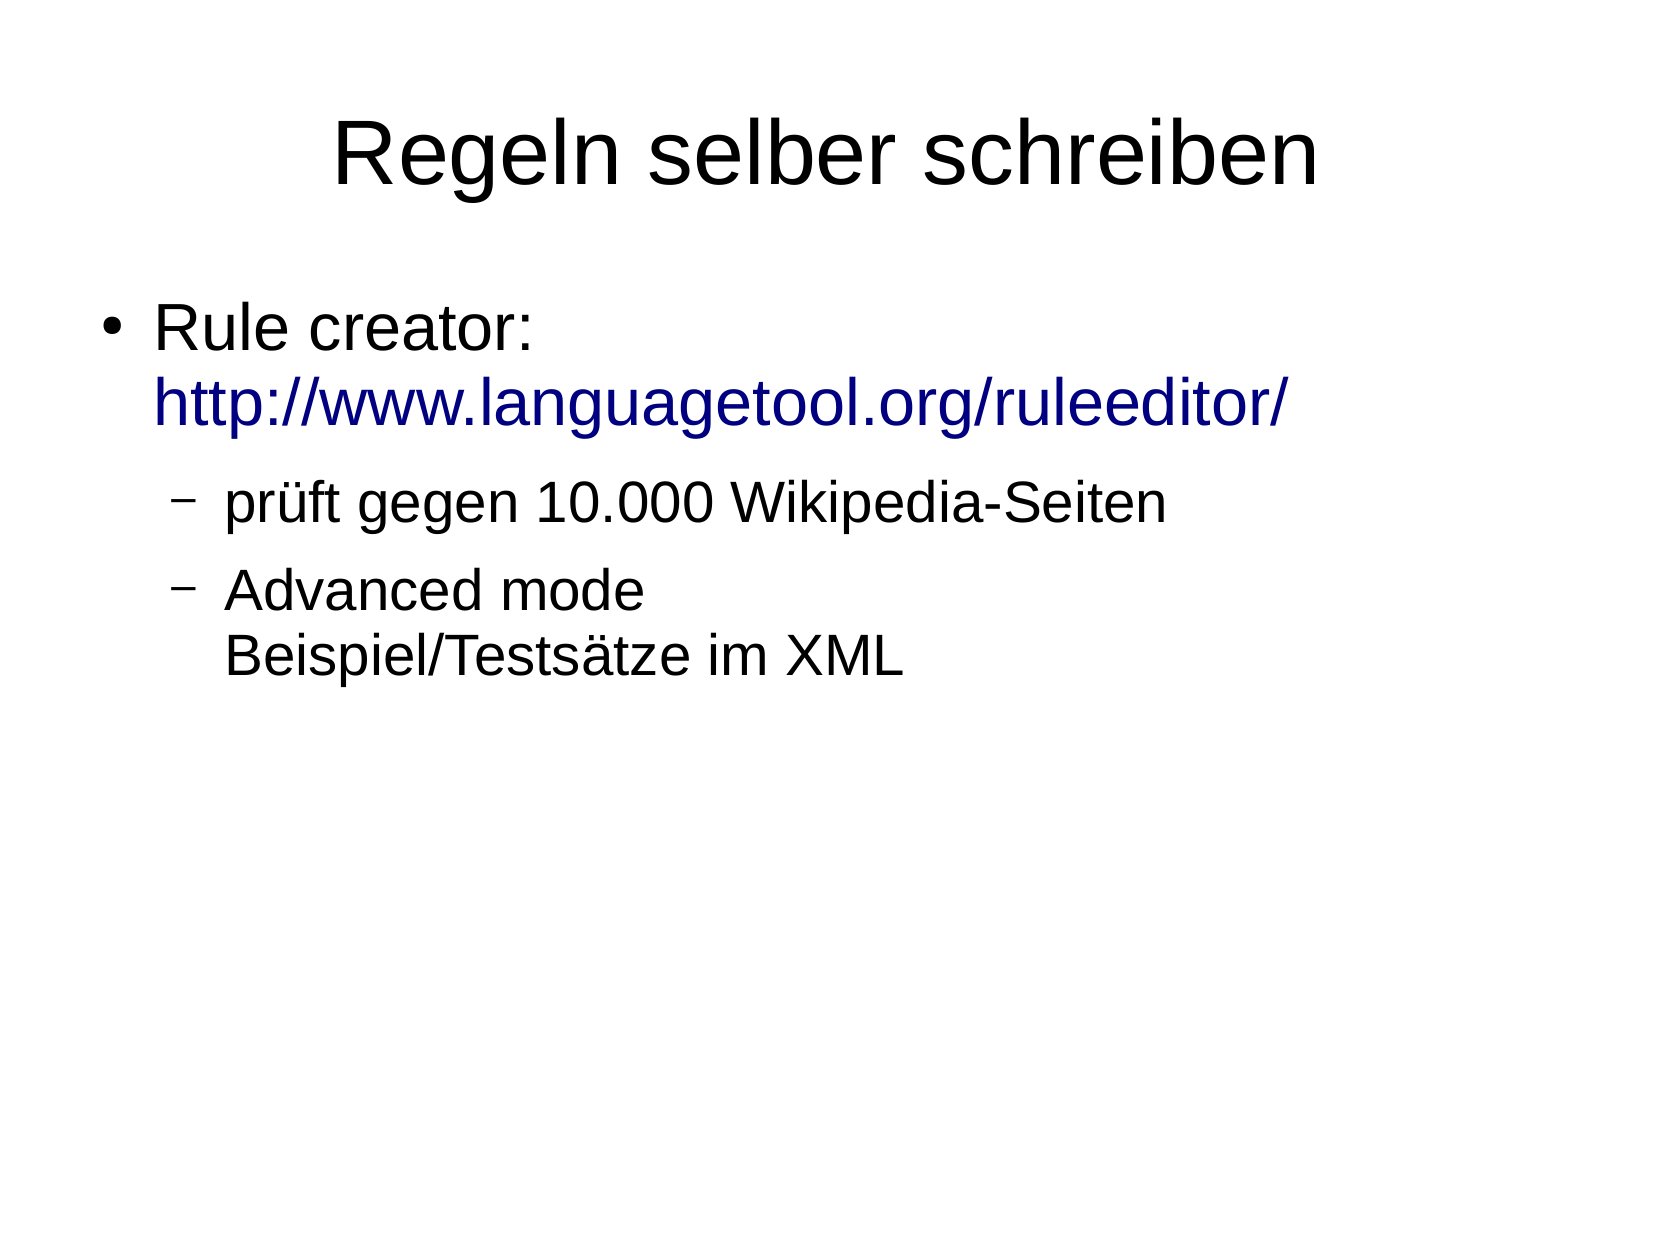

# Regeln selber schreiben
Rule creator: http://www.languagetool.org/ruleeditor/
prüft gegen 10.000 Wikipedia-Seiten
Advanced mode
Beispiel/Testsätze im XML